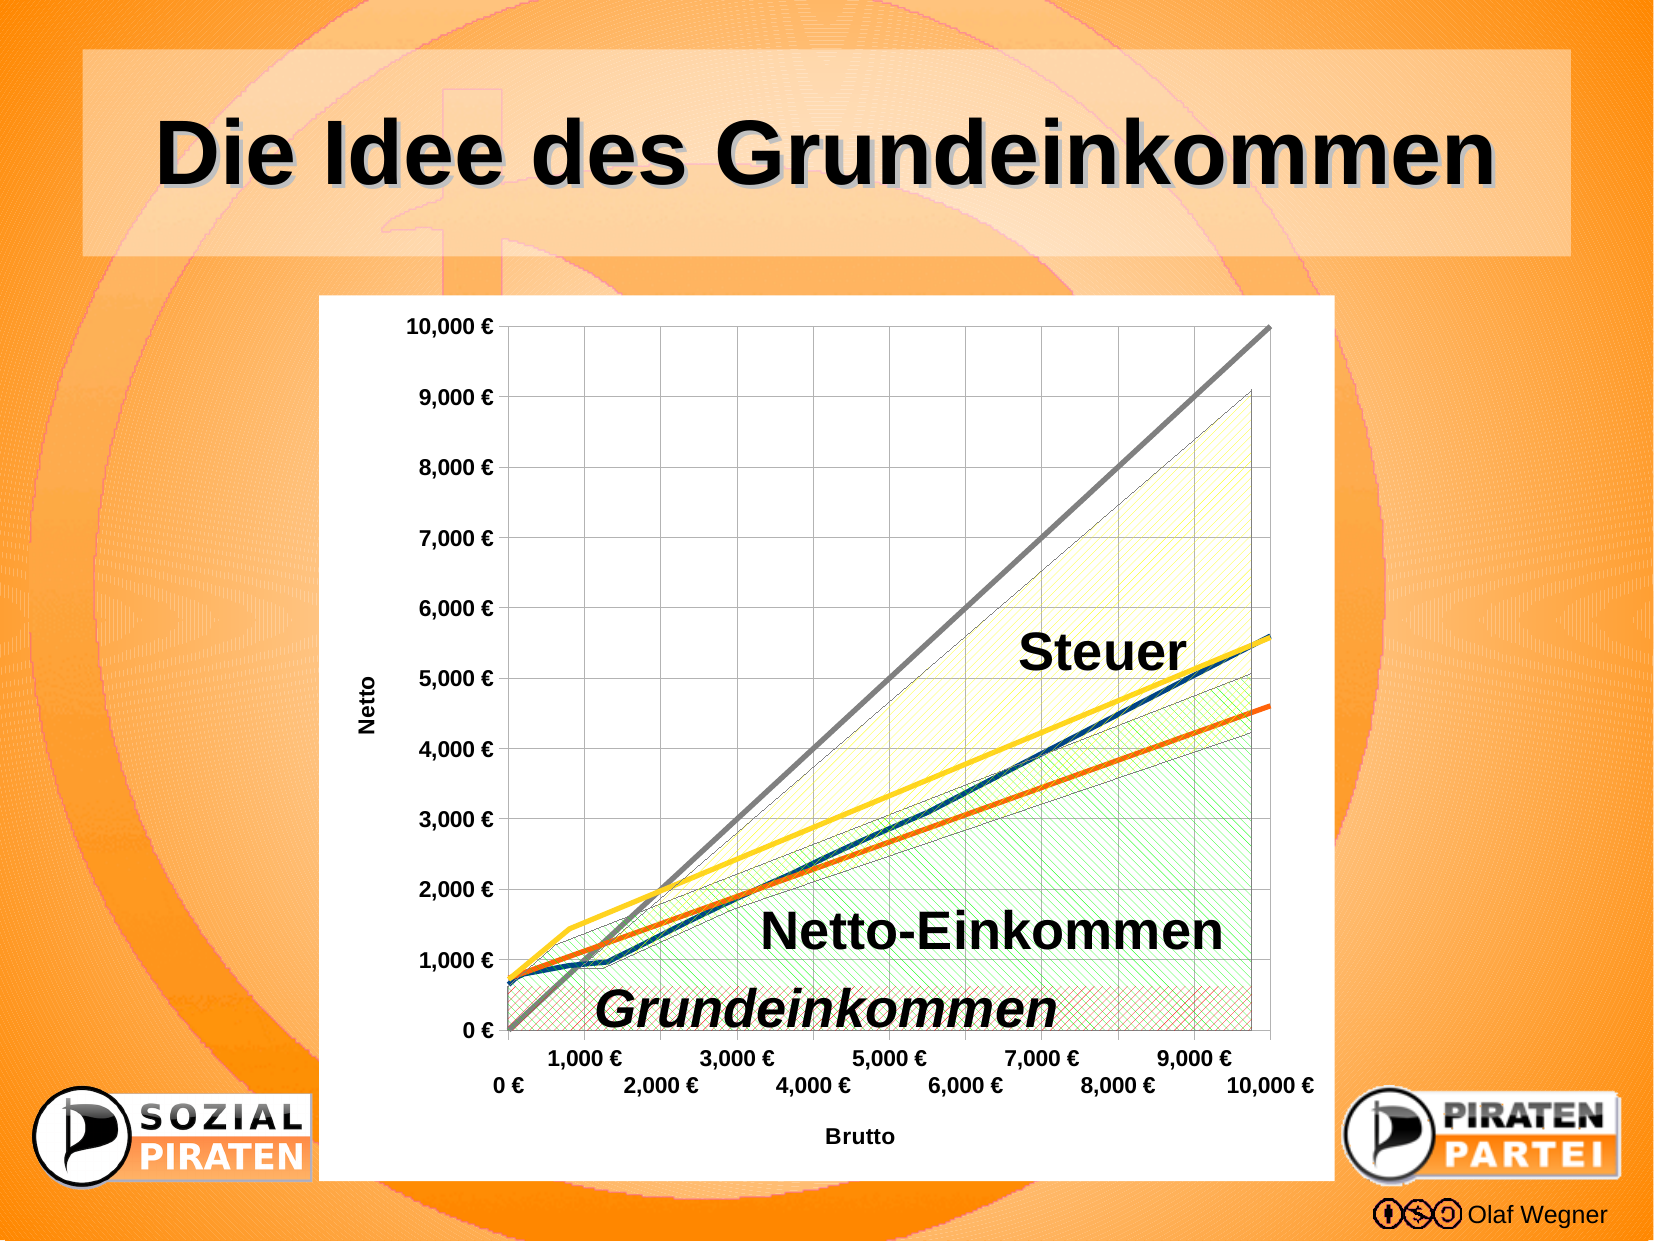

# Die Idee des Grundeinkommen
### Chart
| Category | BGE mit Lohnsteuer | (N)EKS → GGE | Heute | |
|---|---|---|---|---|
Steuer
Netto-Einkommen
Grundeinkommen
Olaf Wegner